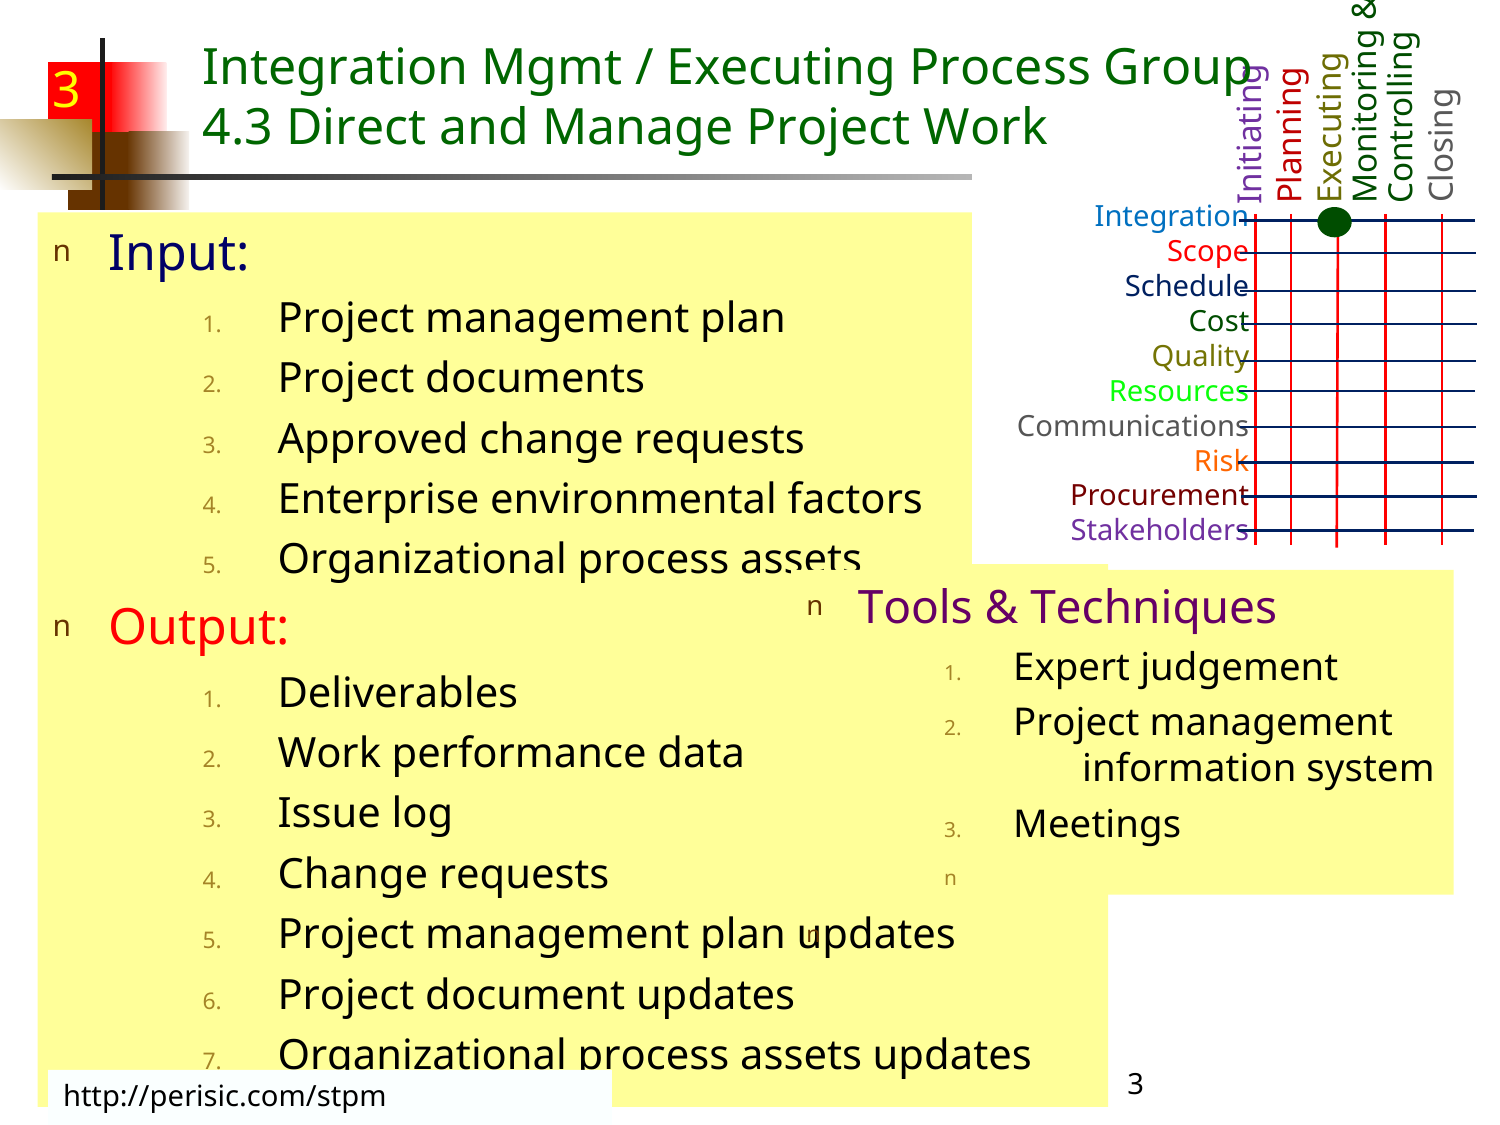

Initiating
Planning
Executing
Monitoring &
Controlling
Closing
Integration
Scope
Schedule
Cost
Quality
Resources
Communications
Risk
Procurement
Stakeholders
Integration Mgmt / Executing Process Group
4.3 Direct and Manage Project Work
# Input:
Project management plan
Project documents
Approved change requests
Enterprise environmental factors
Organizational process assets
Output:
Deliverables
Work performance data
Issue log
Change requests
Project management plan updates
Project document updates
Organizational process assets updates
Tools & Techniques
Expert judgement
Project management information system
Meetings
2
http://perisic.com/stpm